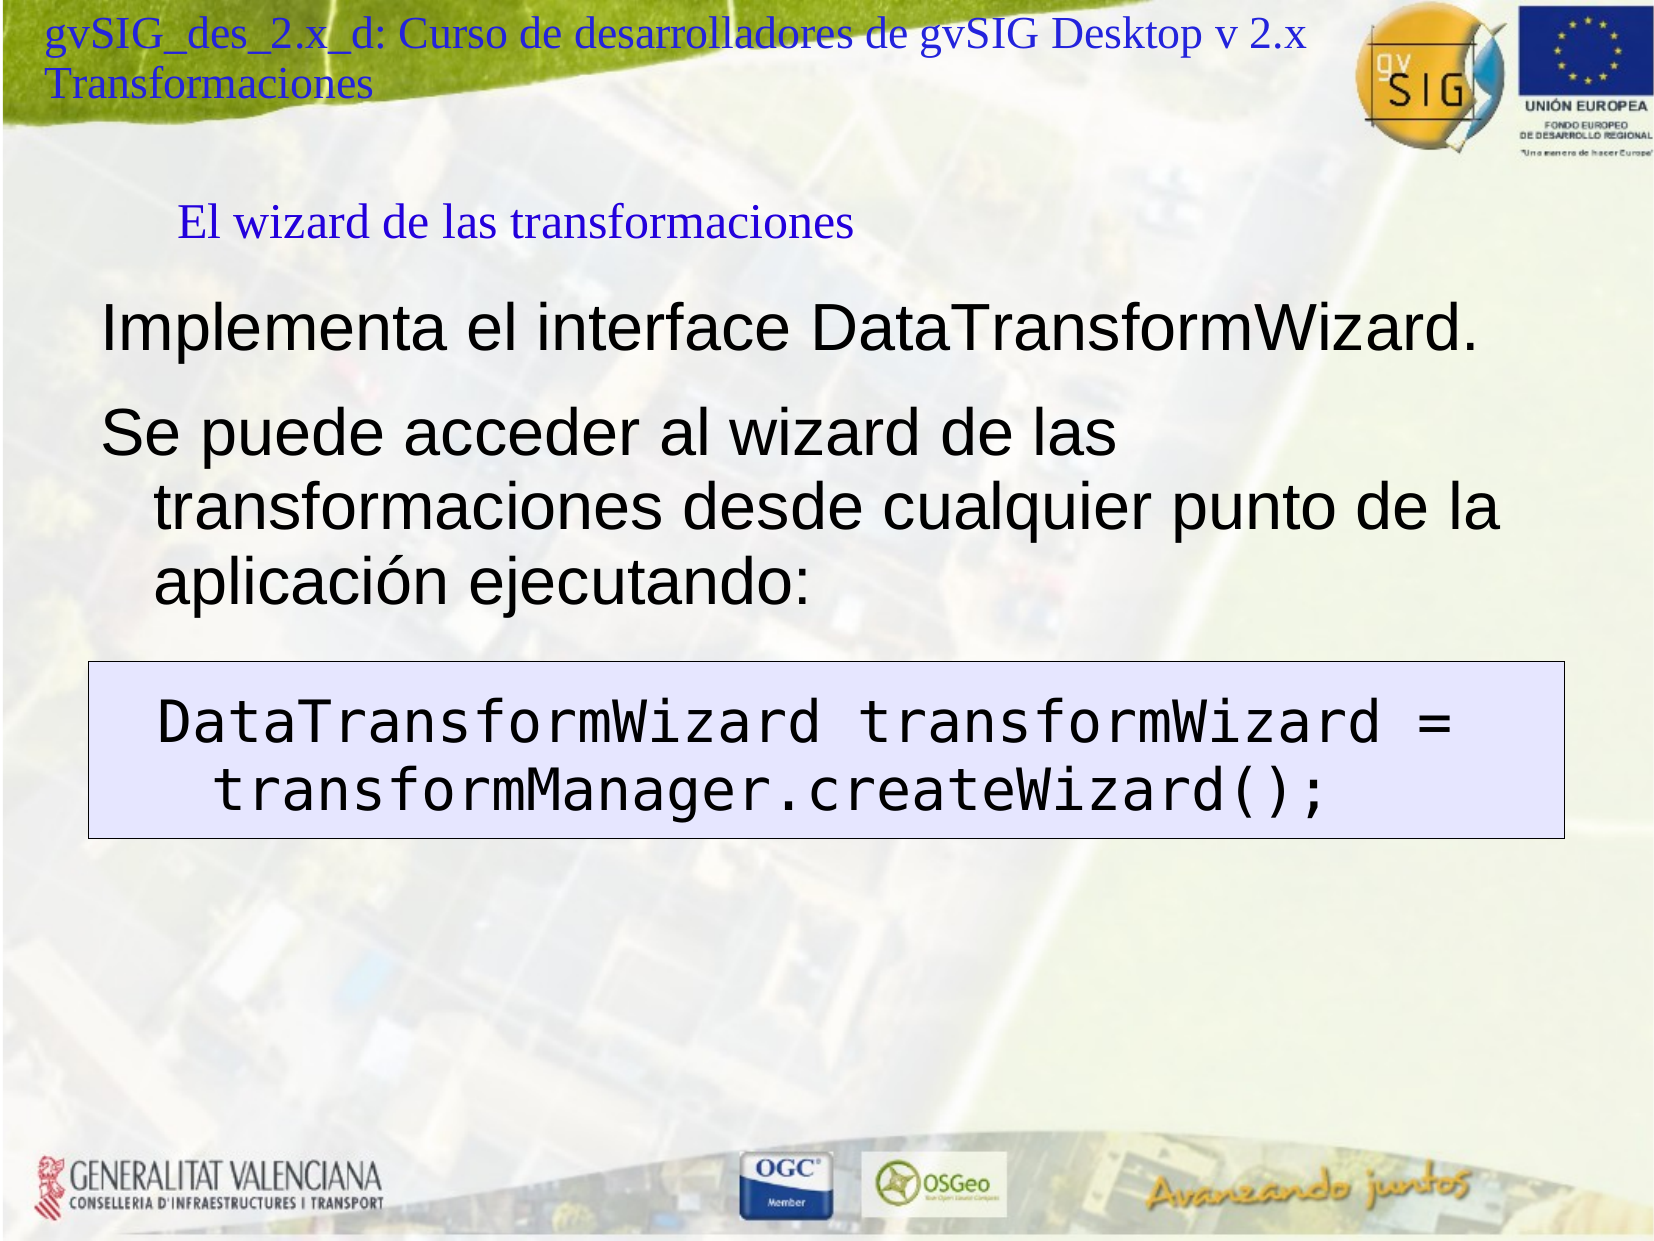

# El wizard de las transformaciones
Implementa el interface DataTransformWizard.
Se puede acceder al wizard de las transformaciones desde cualquier punto de la aplicación ejecutando:
DataTransformWizard transformWizard = transformManager.createWizard();